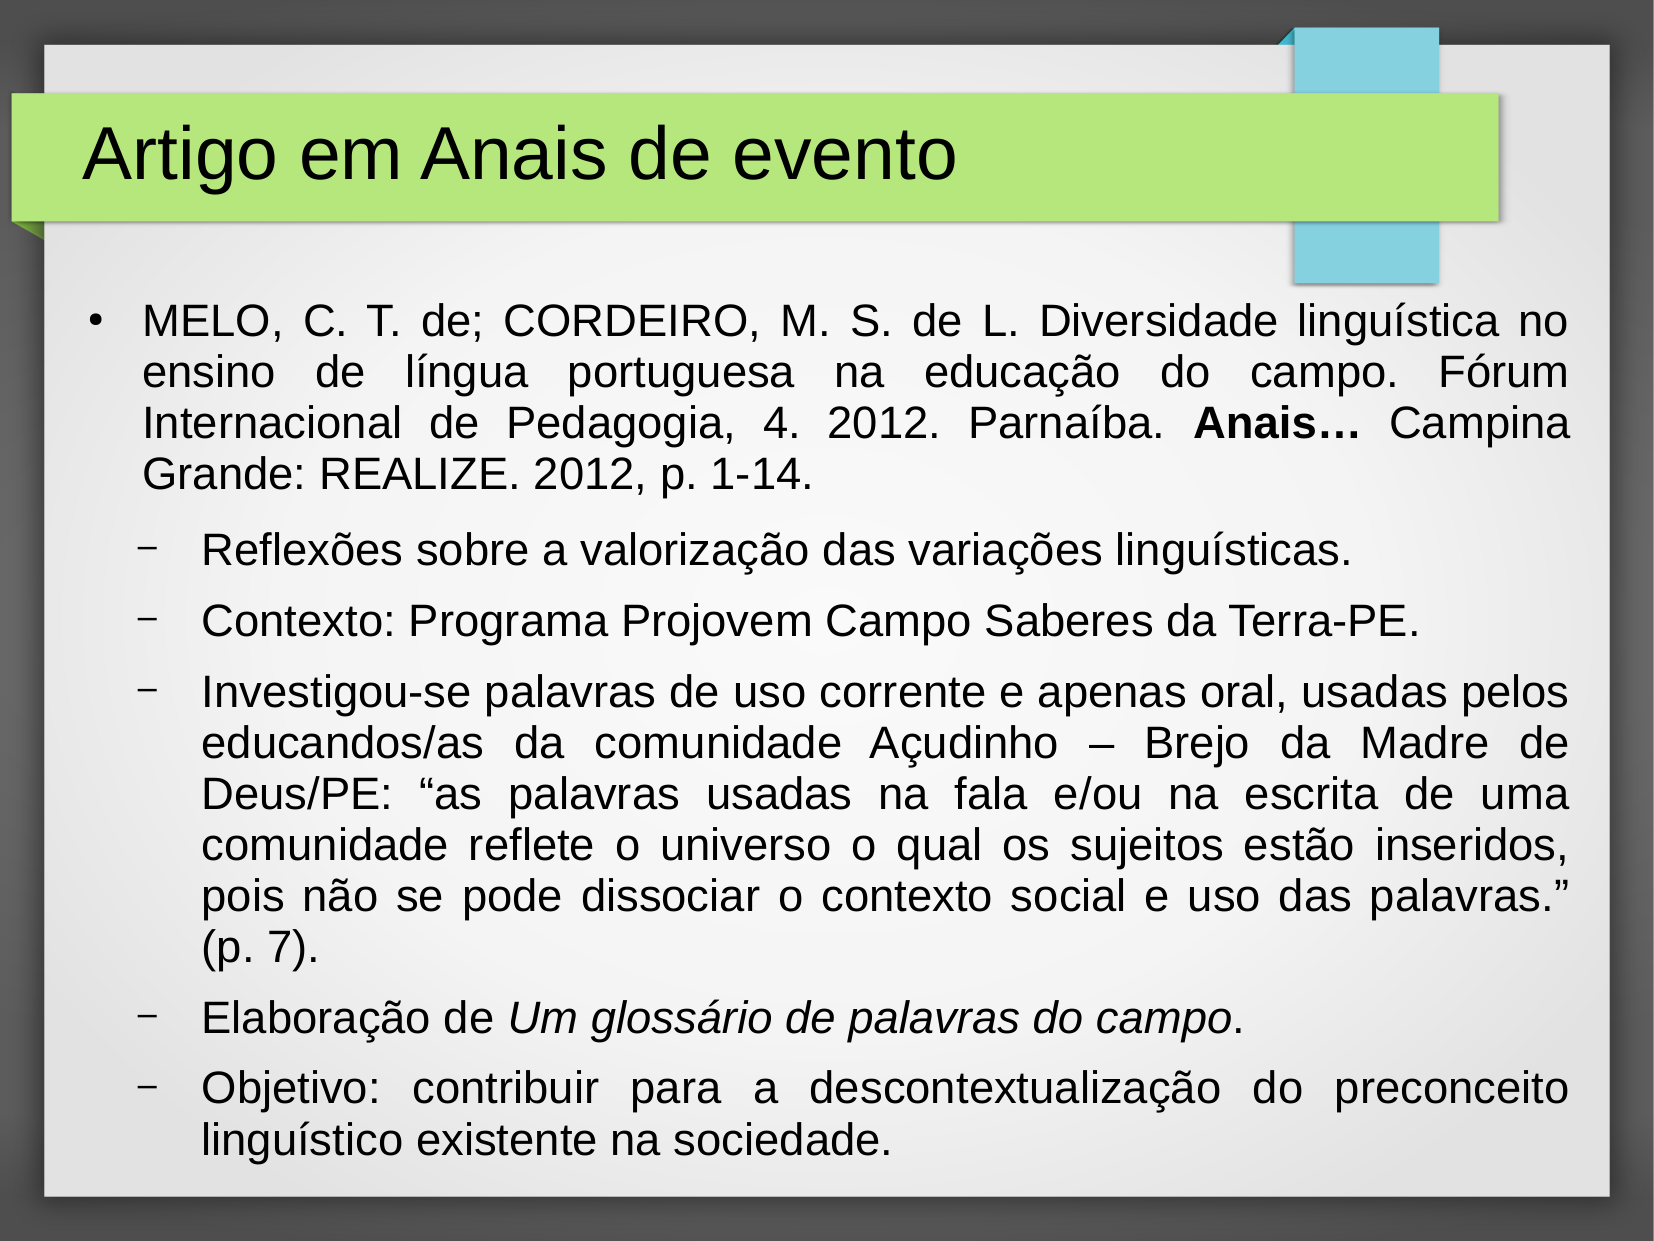

# Artigo em Anais de evento
MELO, C. T. de; CORDEIRO, M. S. de L. Diversidade linguística no ensino de língua portuguesa na educação do campo. Fórum Internacional de Pedagogia, 4. 2012. Parnaíba. Anais… Campina Grande: REALIZE. 2012, p. 1-14.
Reflexões sobre a valorização das variações linguísticas.
Contexto: Programa Projovem Campo Saberes da Terra-PE.
Investigou-se palavras de uso corrente e apenas oral, usadas pelos educandos/as da comunidade Açudinho – Brejo da Madre de Deus/PE: “as palavras usadas na fala e/ou na escrita de uma comunidade reflete o universo o qual os sujeitos estão inseridos, pois não se pode dissociar o contexto social e uso das palavras.” (p. 7).
Elaboração de Um glossário de palavras do campo.
Objetivo: contribuir para a descontextualização do preconceito linguístico existente na sociedade.